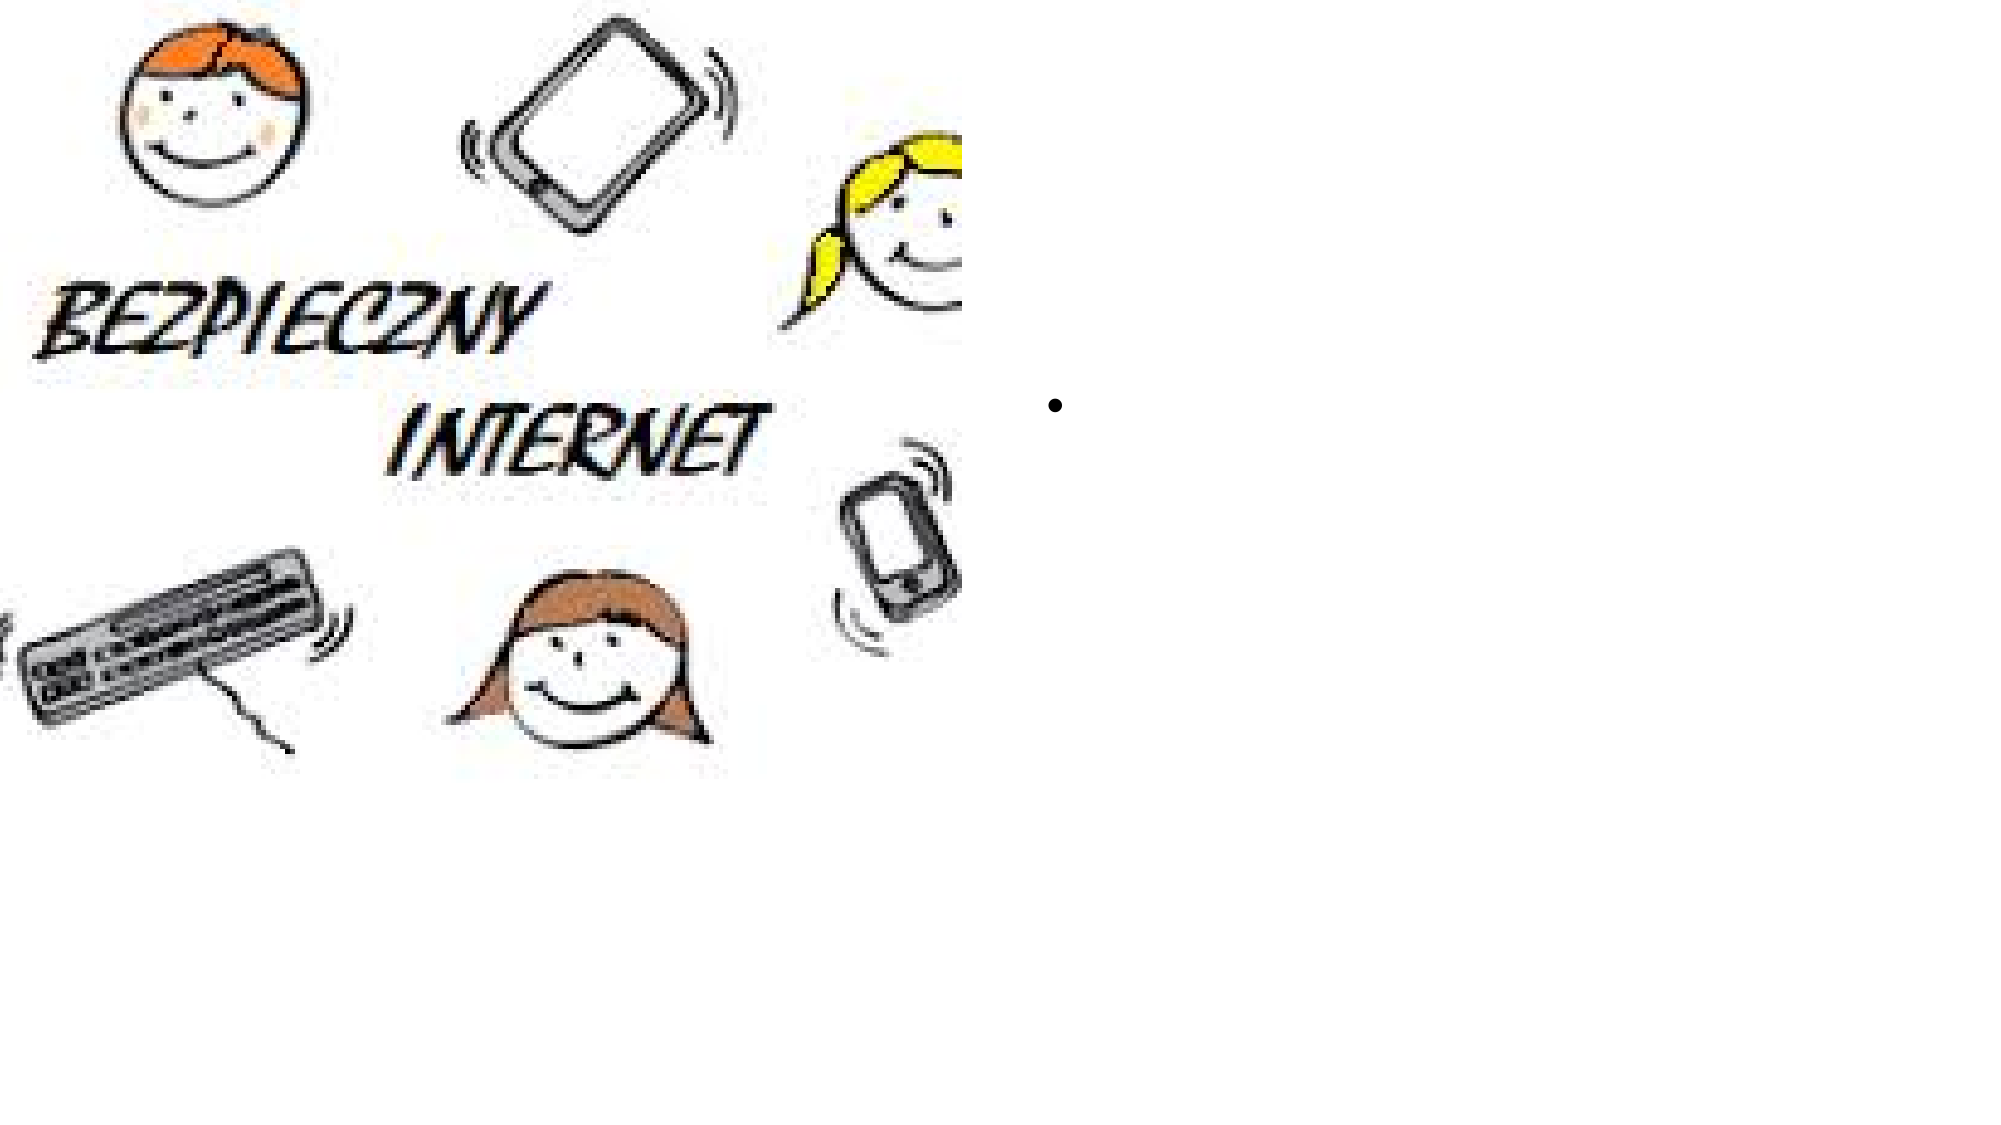

# PO PIĄTE:
Zachowuj umiar w spędzaniu czasu w Sieci . Rozplanuj sobie czas aby mieć czas na inne aktywności fizyczne.